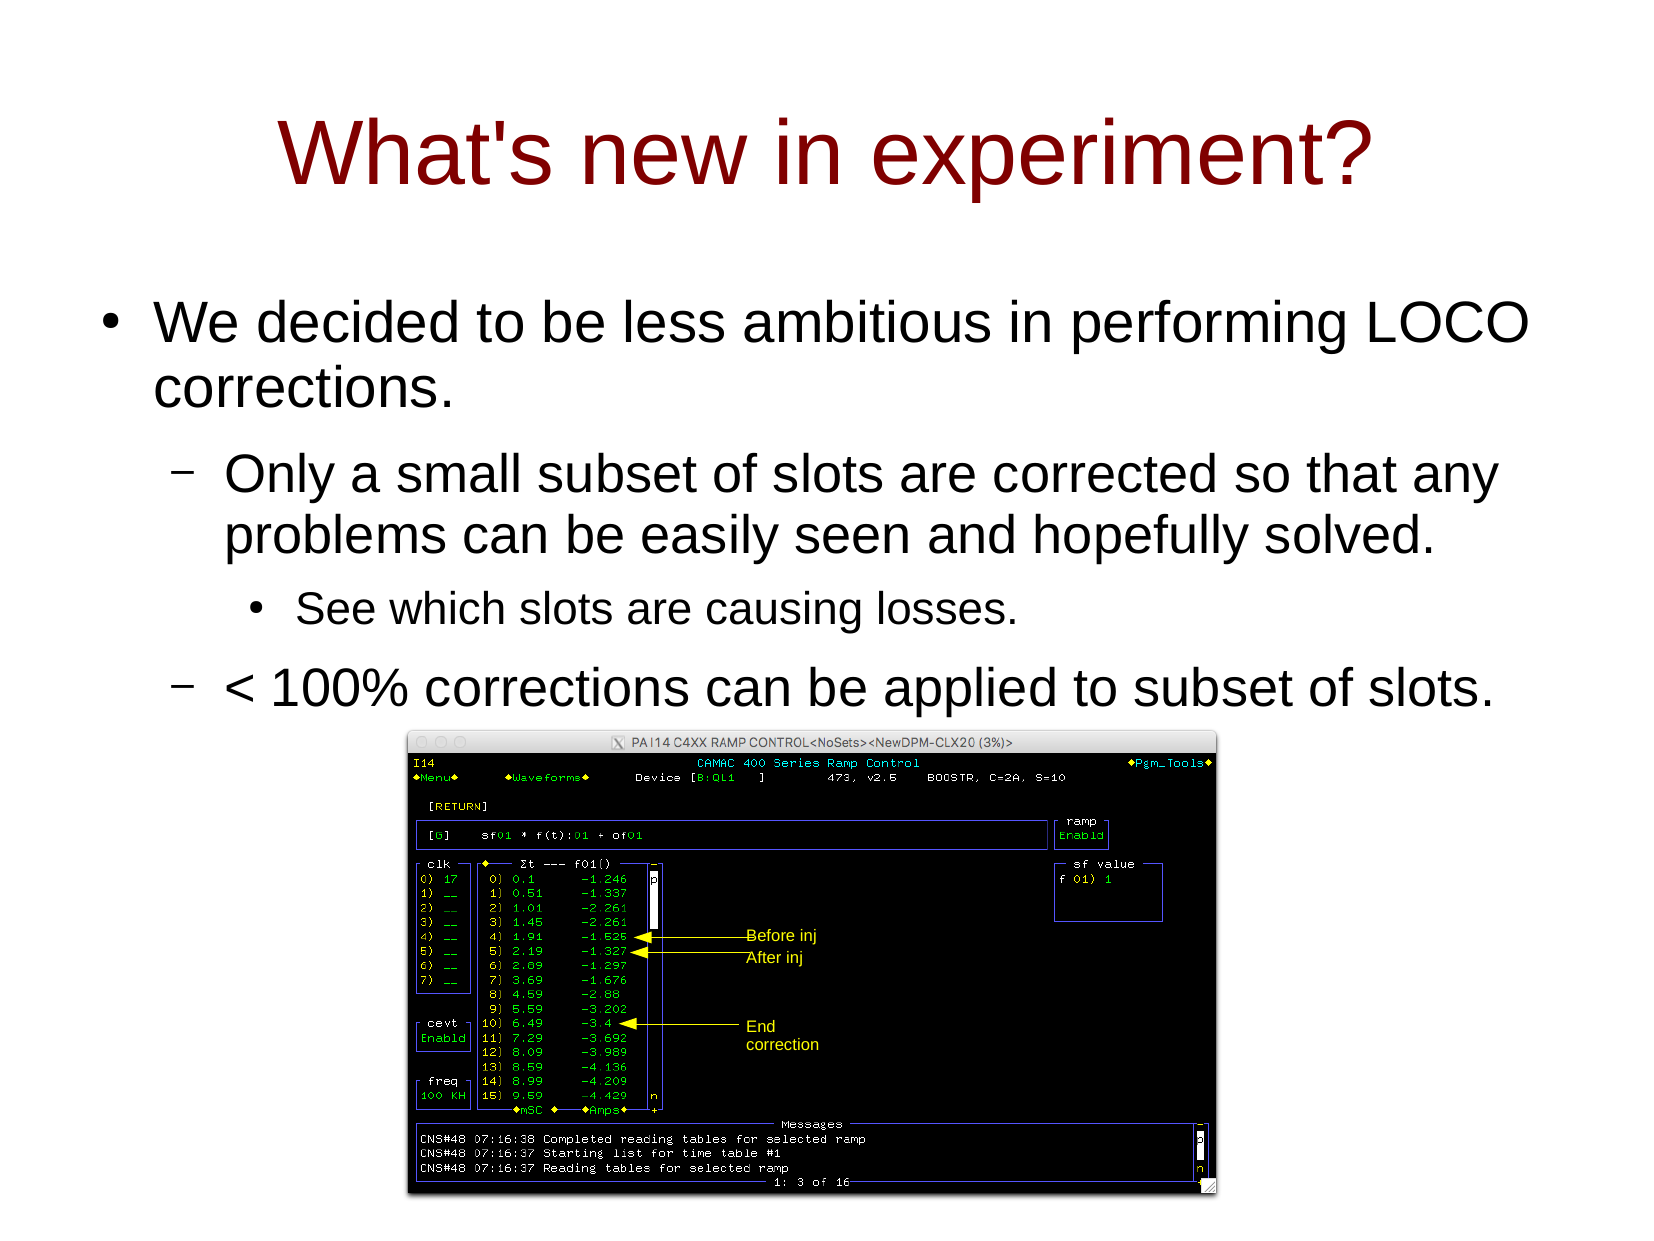

# What's new in experiment?
We decided to be less ambitious in performing LOCO corrections.
Only a small subset of slots are corrected so that any problems can be easily seen and hopefully solved.
See which slots are causing losses.
< 100% corrections can be applied to subset of slots.
Before inj
After inj
End correction